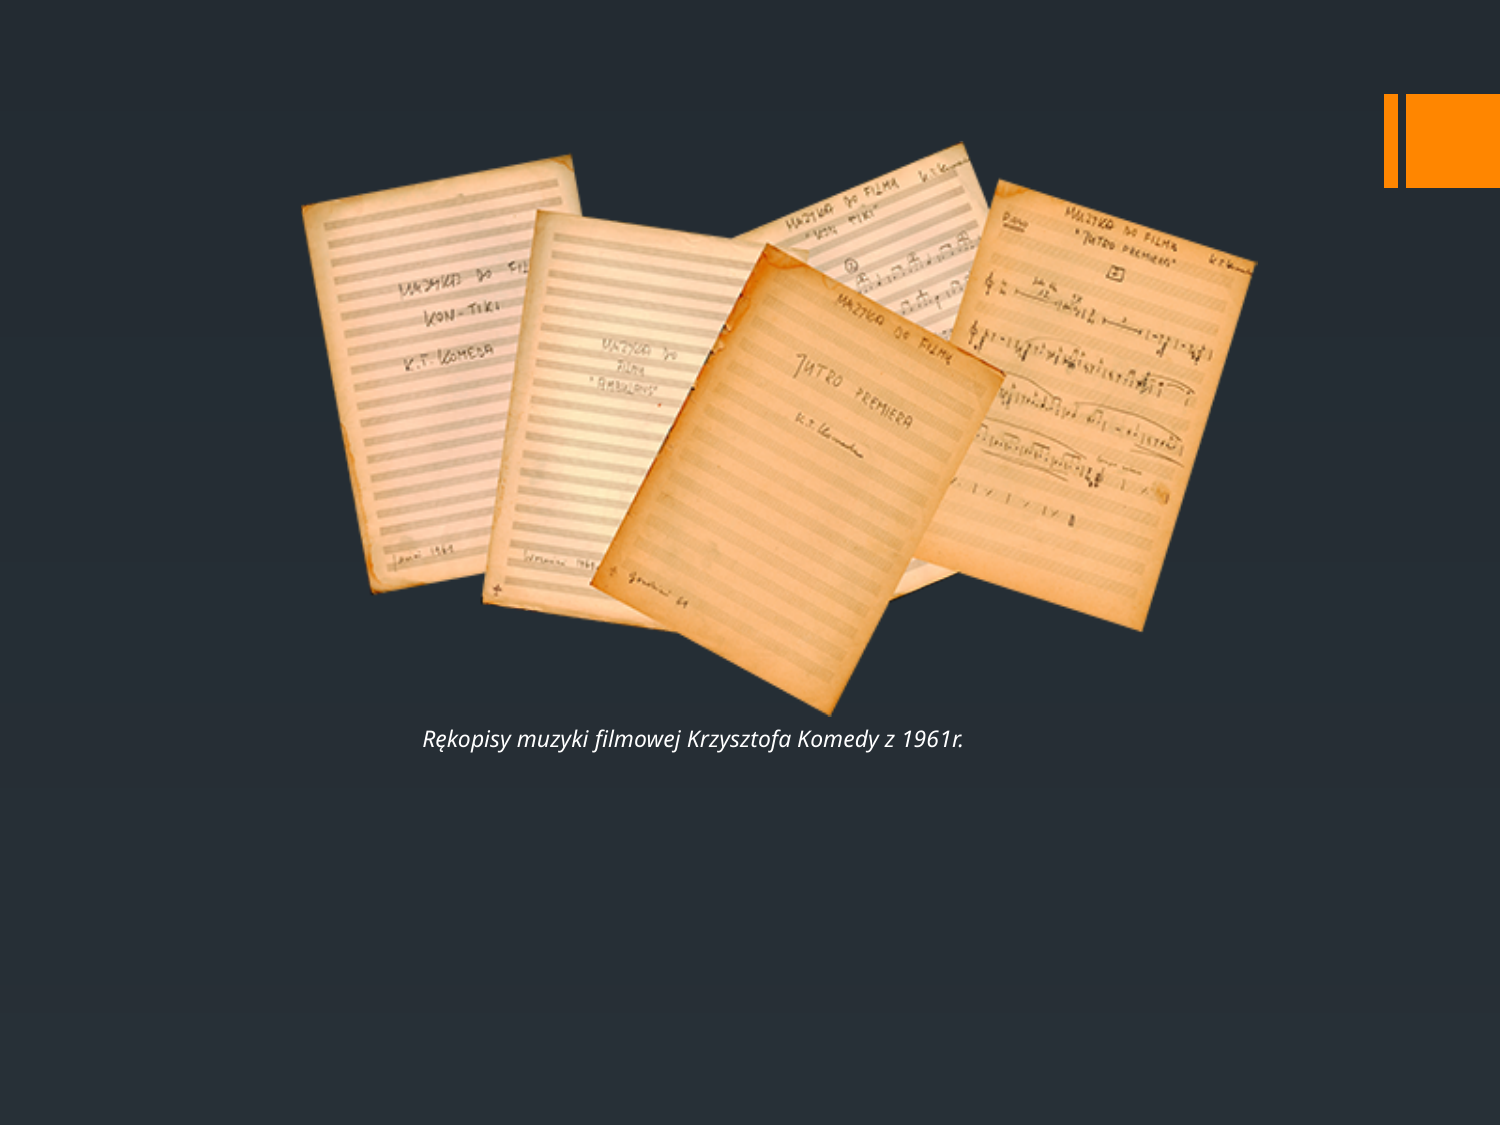

Rękopisy muzyki filmowej Krzysztofa Komedy z 1961r.